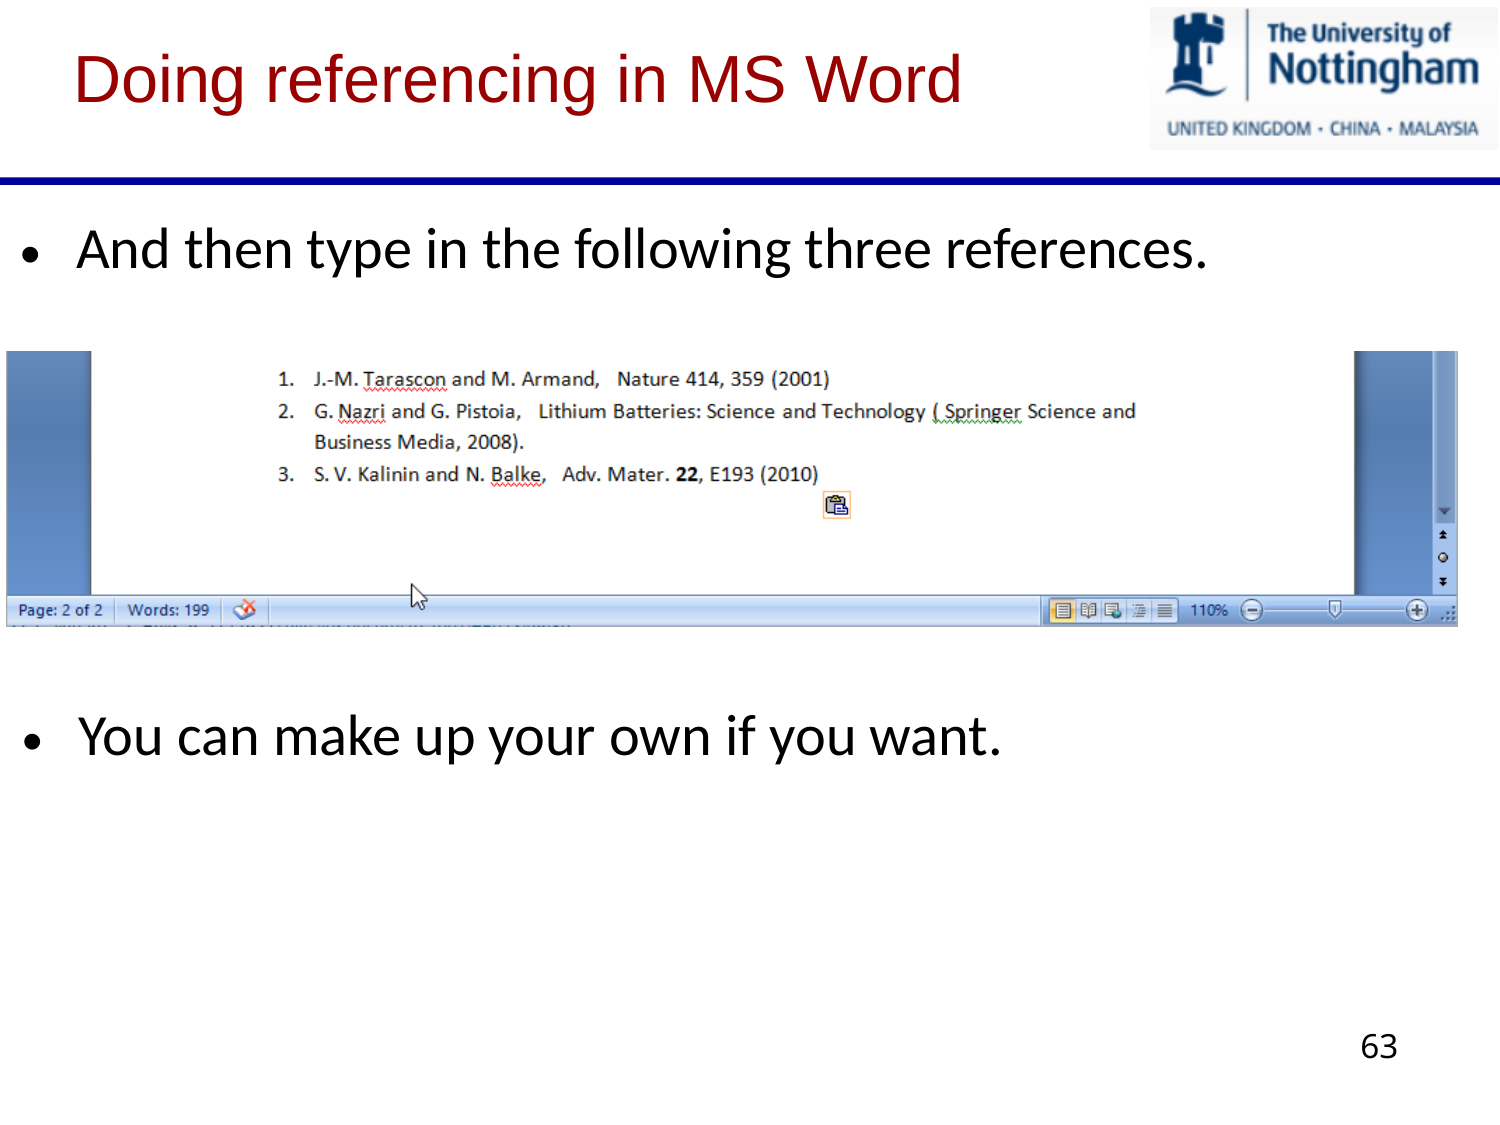

# Doing referencing in MS Word
And then type in the following three references.
You can make up your own if you want.